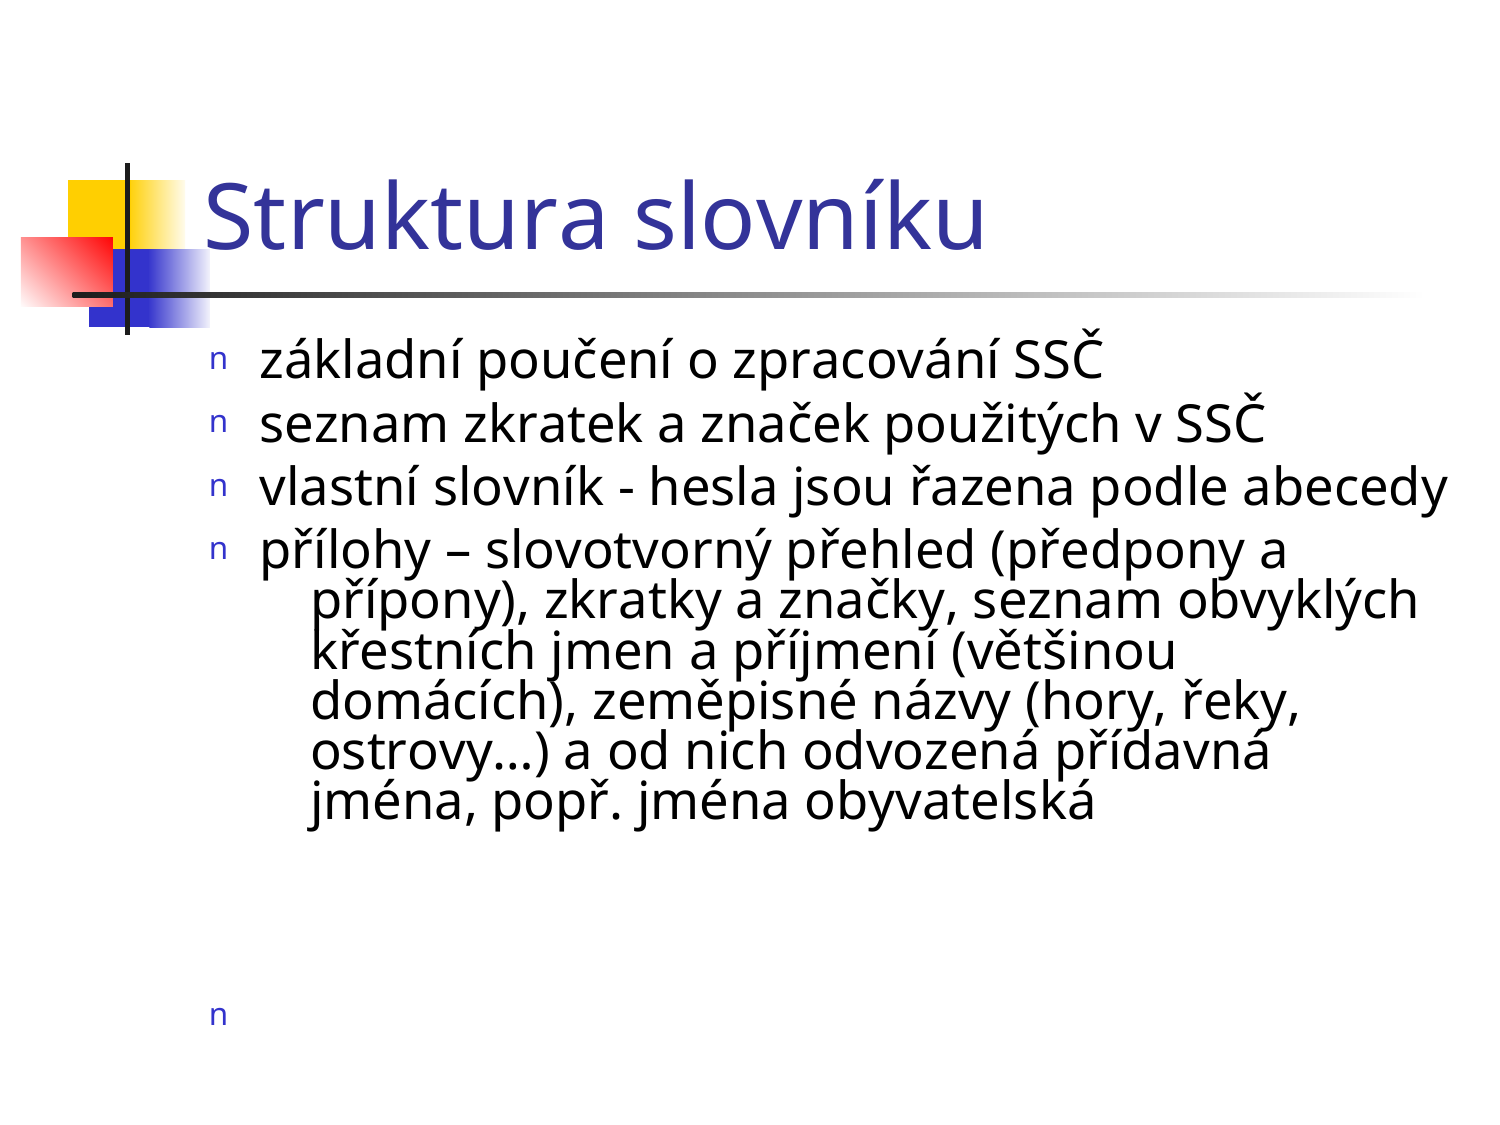

# Struktura slovníku
základní poučení o zpracování SSČ
seznam zkratek a značek použitých v SSČ
vlastní slovník - hesla jsou řazena podle abecedy
přílohy – slovotvorný přehled (předpony a přípony), zkratky a značky, seznam obvyklých křestních jmen a příjmení (většinou domácích), zeměpisné názvy (hory, řeky, ostrovy…) a od nich odvozená přídavná jména, popř. jména obyvatelská